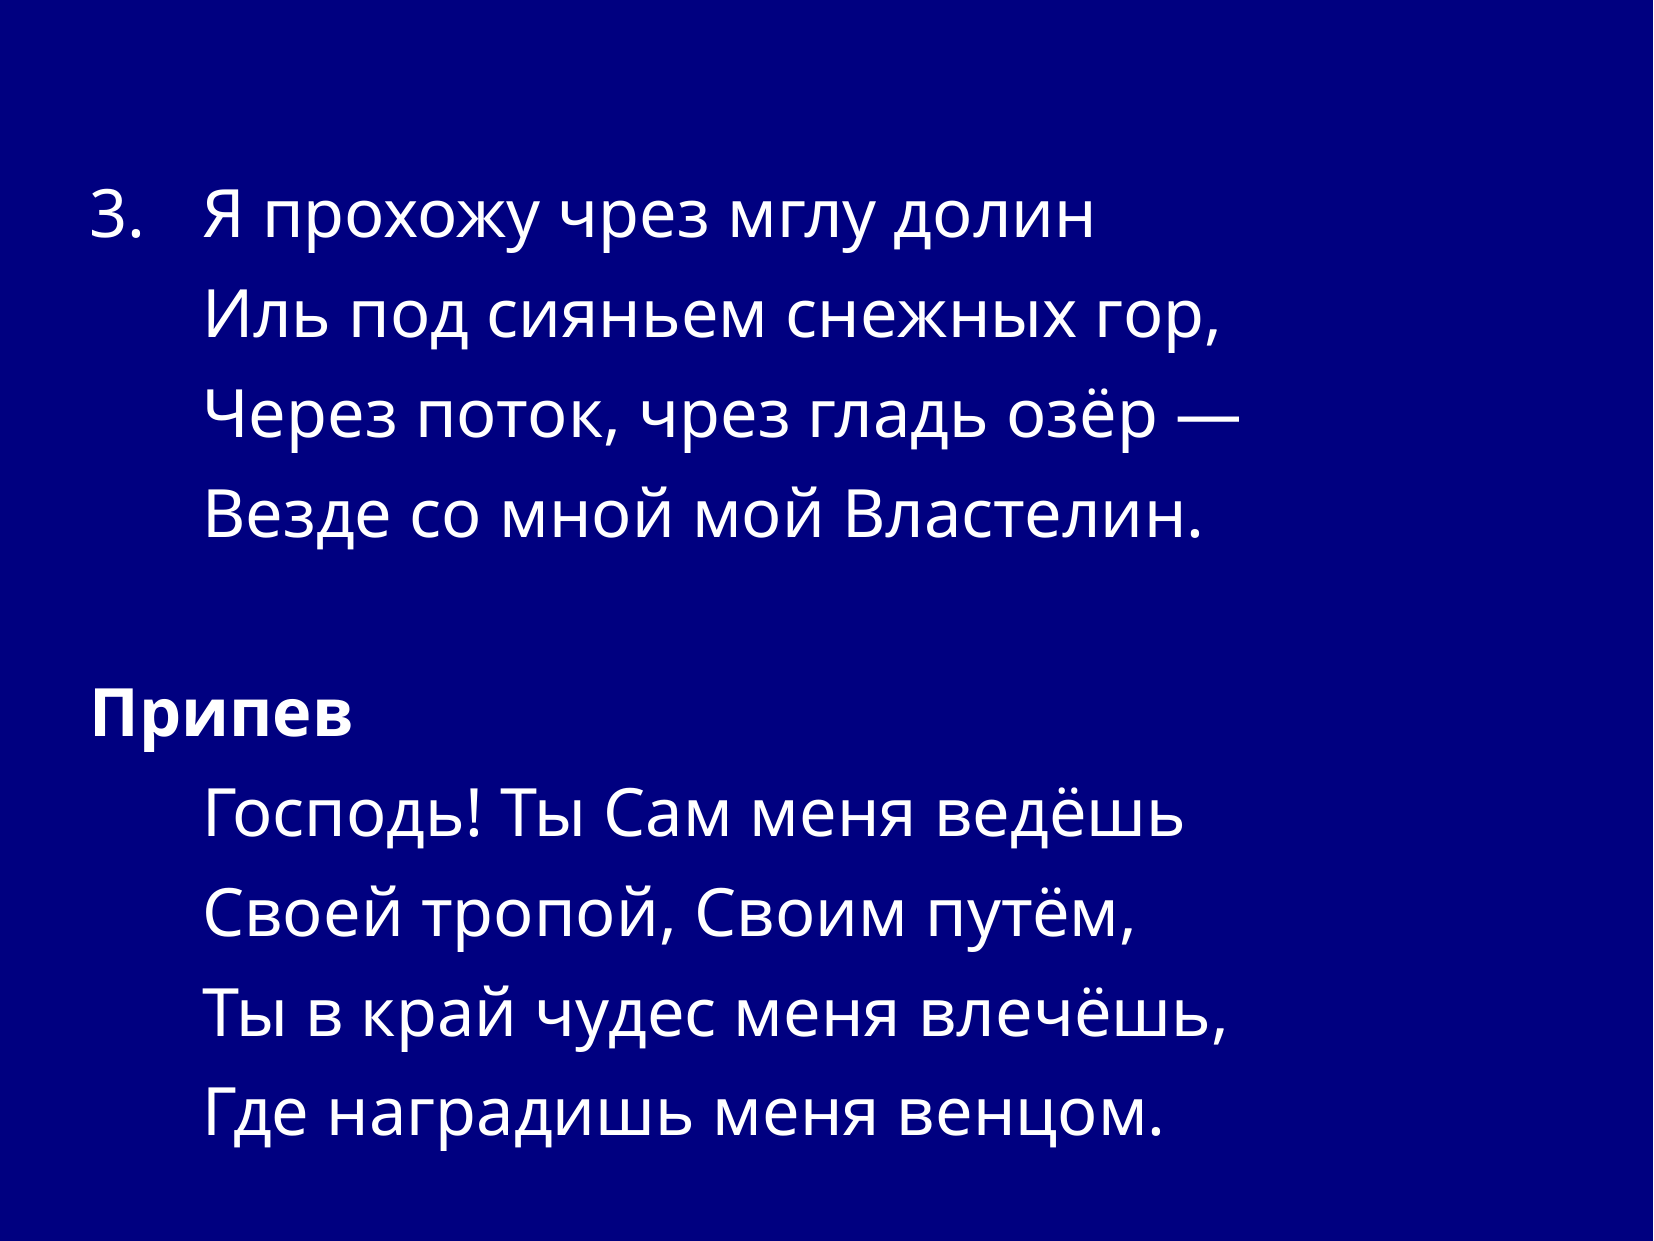

3.	Я прохожу чрез мглу долин
	Иль под сияньем снежных гор,
	Через поток, чрез гладь озёр —
	Везде со мной мой Властелин.
Припев
	Господь! Ты Сам меня ведёшь
	Своей тропой, Своим путём,
	Ты в край чудес меня влечёшь,
	Где наградишь меня венцом.